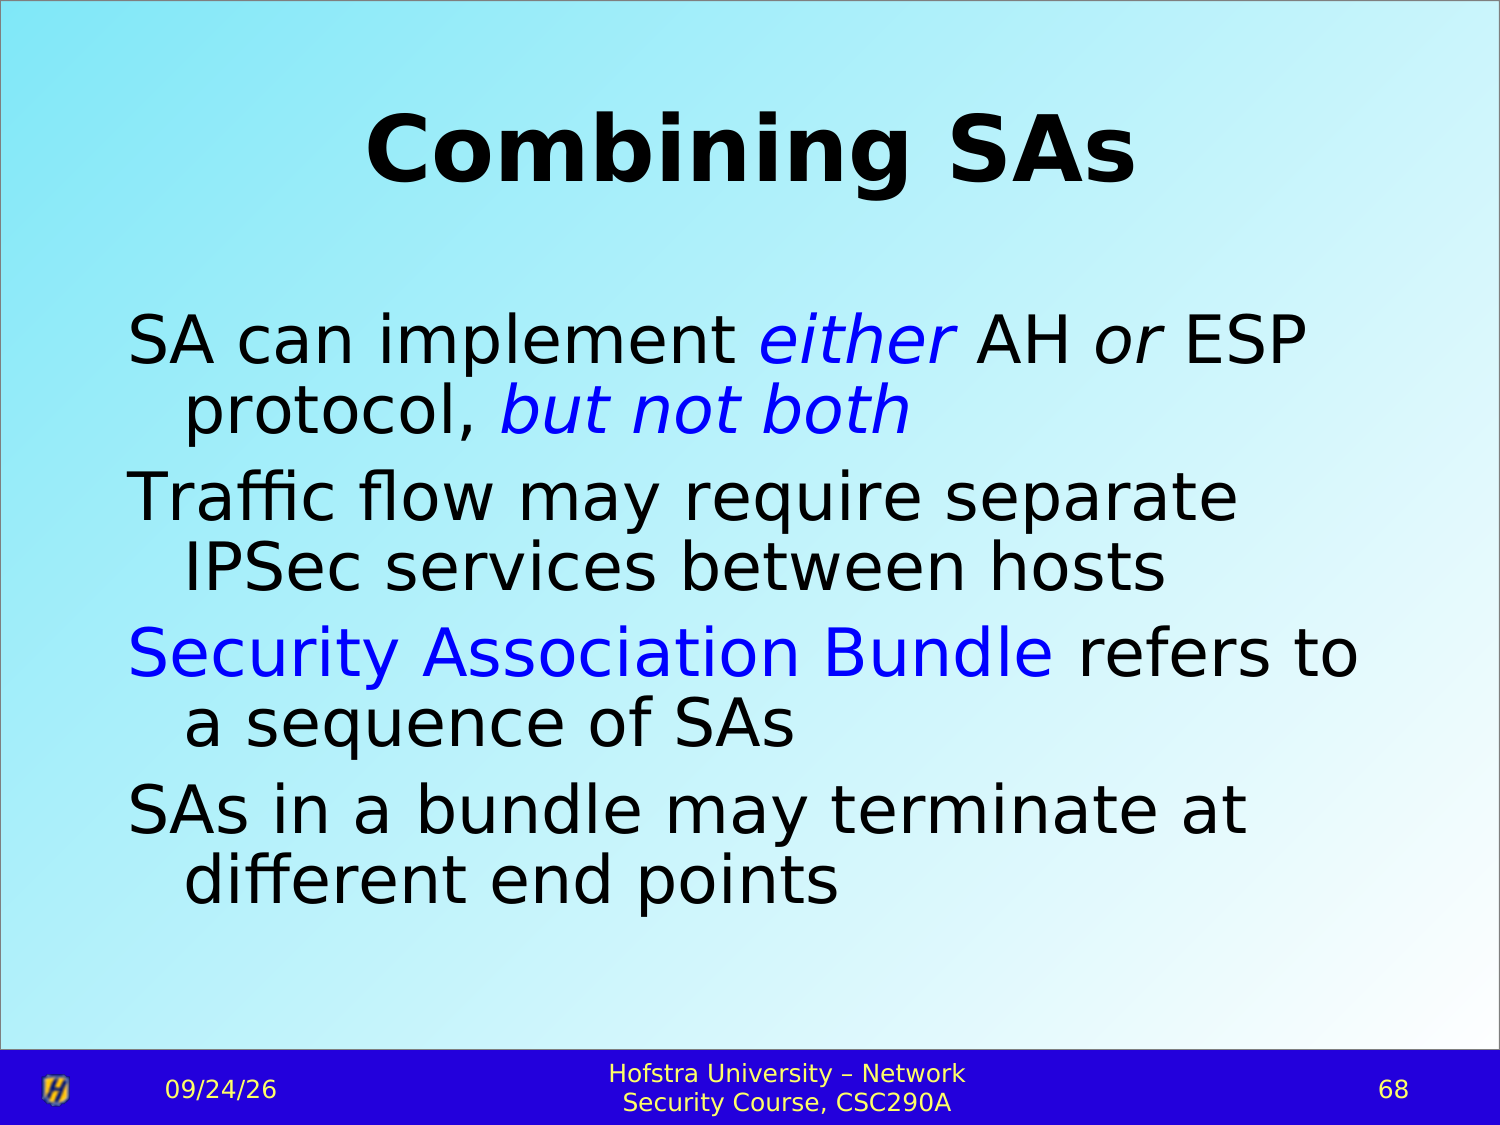

# Combining SAs
SA can implement either AH or ESP protocol, but not both
Traffic flow may require separate IPSec services between hosts
Security Association Bundle refers to a sequence of SAs
SAs in a bundle may terminate at different end points
68